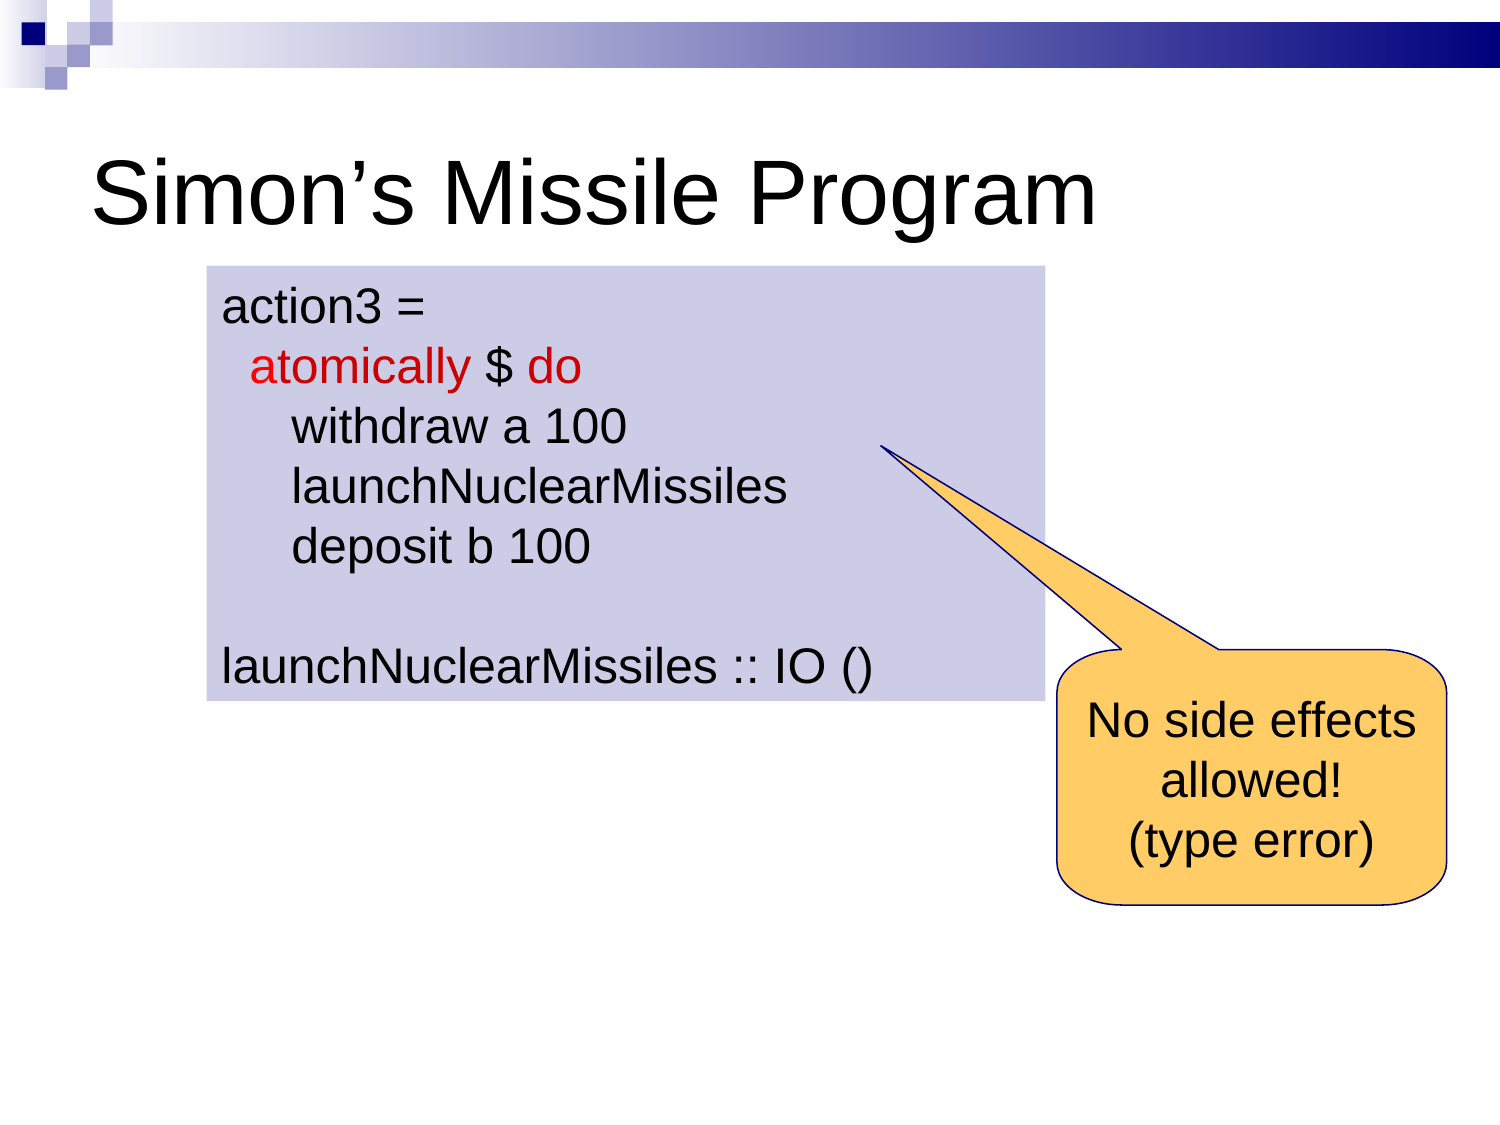

# Simon’s Missile Program
action3 =
 atomically $ do
 withdraw a 100
 launchNuclearMissiles
 deposit b 100
launchNuclearMissiles :: IO ()
No side effects allowed!
(type error)